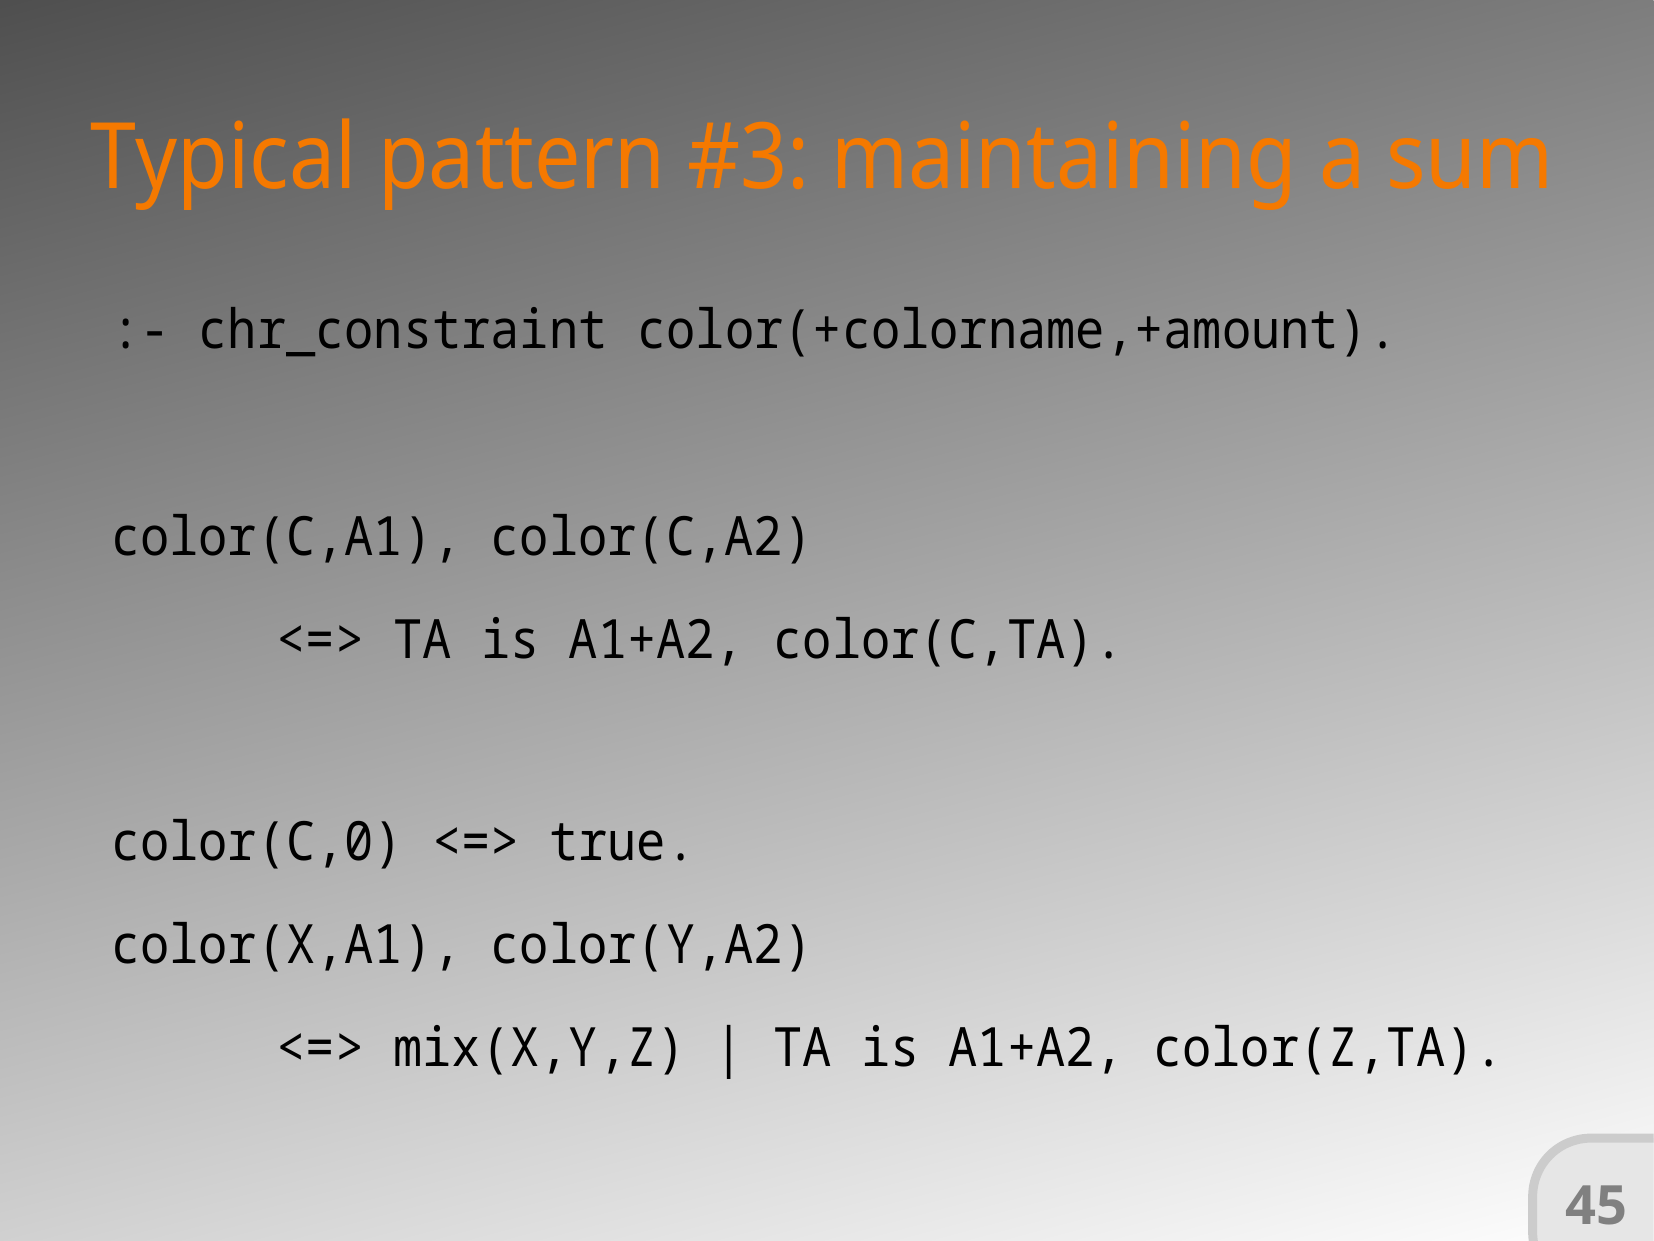

# Typical pattern #3: maintaining a sum
:- chr_constraint color(+colorname,+amount).
color(C,A1), color(C,A2)
<=> TA is A1+A2, color(C,TA).
color(C,0) <=> true.
color(X,A1), color(Y,A2)
<=> mix(X,Y,Z) | TA is A1+A2, color(Z,TA).
45